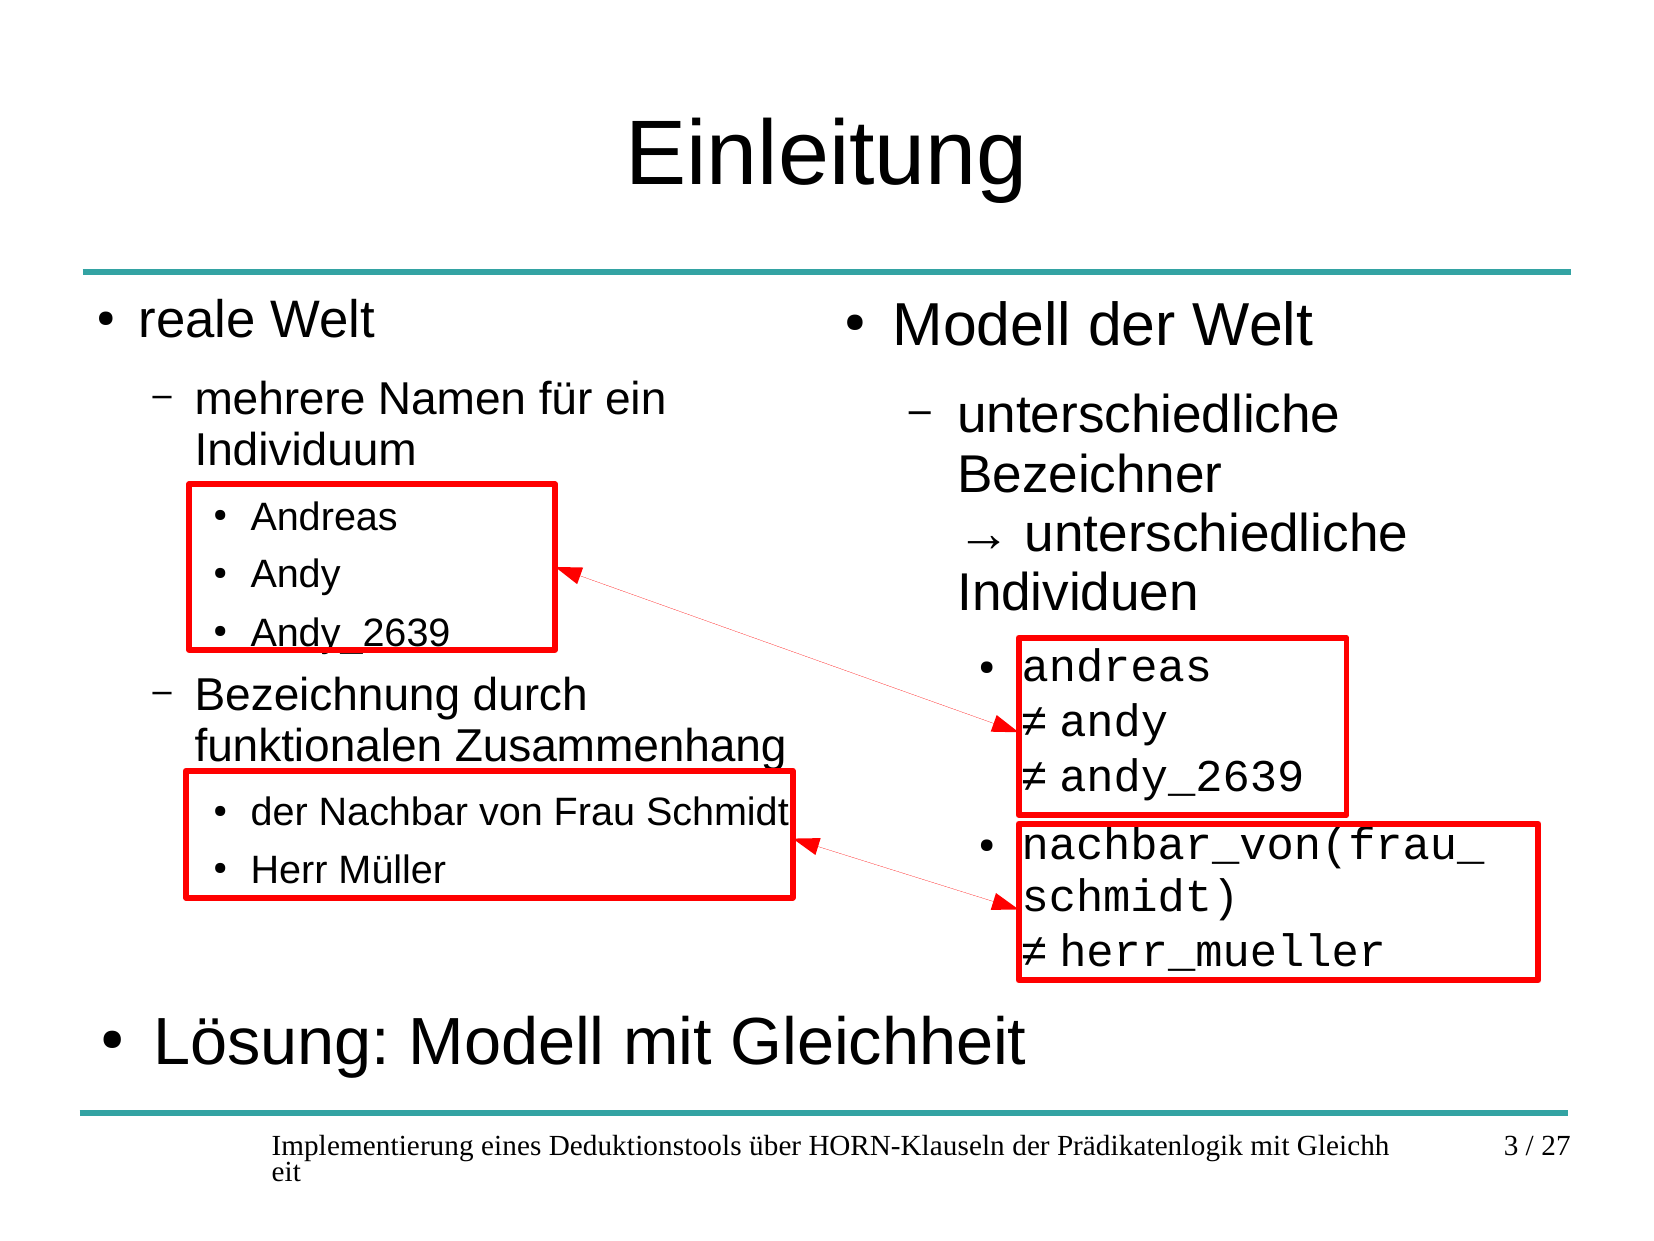

# Einleitung
reale Welt
mehrere Namen für ein Individuum
Andreas
Andy
Andy_2639
Bezeichnung durch funktionalen Zusammenhang
der Nachbar von Frau Schmidt
Herr Müller
Modell der Welt
unterschiedliche Bezeichner
→ unterschiedliche Individuen
andreas
≠ andy
≠ andy_2639
nachbar_von(frau_
schmidt)
≠ herr_mueller
Lösung: Modell mit Gleichheit
Implementierung eines Deduktionstools über HORN-Klauseln der Prädikatenlogik mit Gleichheit
3